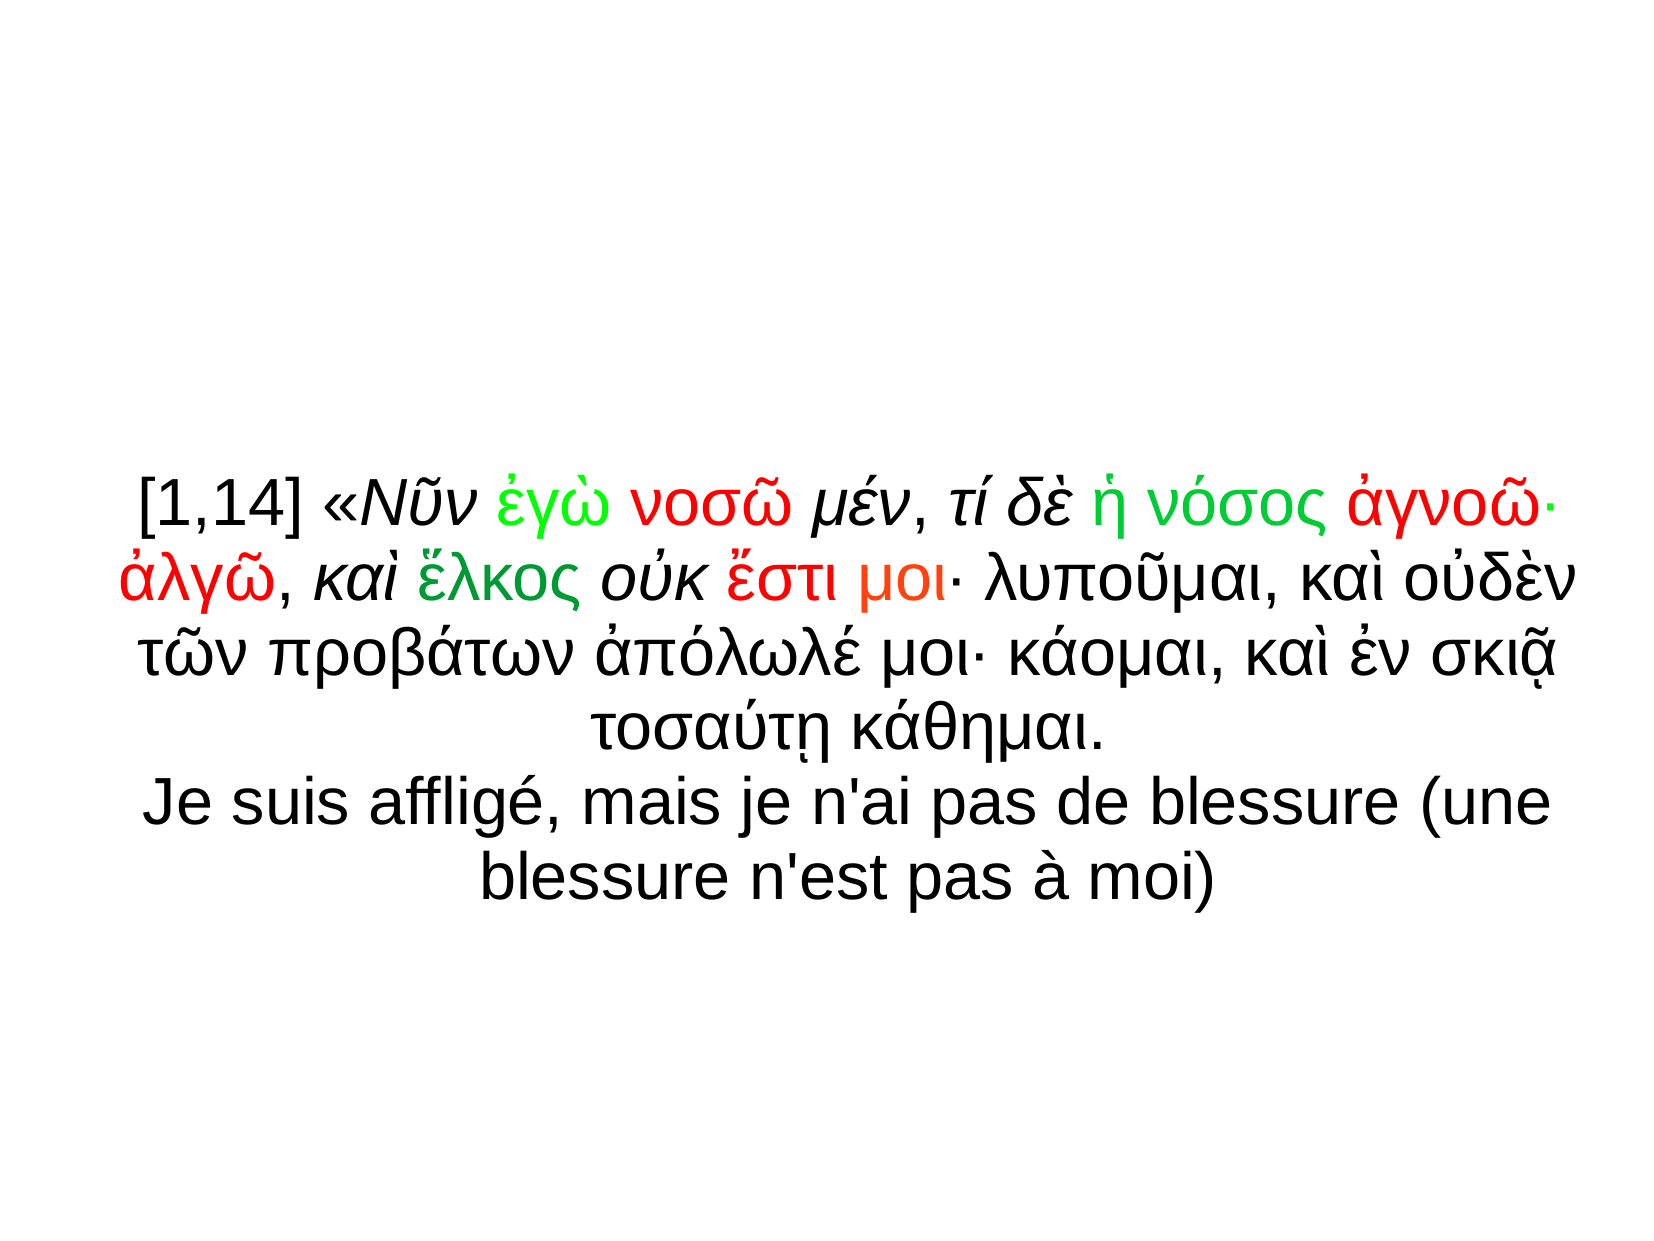

| | |
| --- | --- |
#
[1,14] «Νῦν ἐγὼ νοσῶ μέν, τί δὲ ἡ νόσος ἀγνοῶ· ἀλγῶ, καὶ ἕλκος οὐκ ἔστι μοι· λυποῦμαι, καὶ οὐδὲν τῶν προβάτων ἀπόλωλέ μοι· κάομαι, καὶ ἐν σκιᾷ τοσαύτῃ κάθημαι.
Je suis affligé, mais je n'ai pas de blessure (une blessure n'est pas à moi)